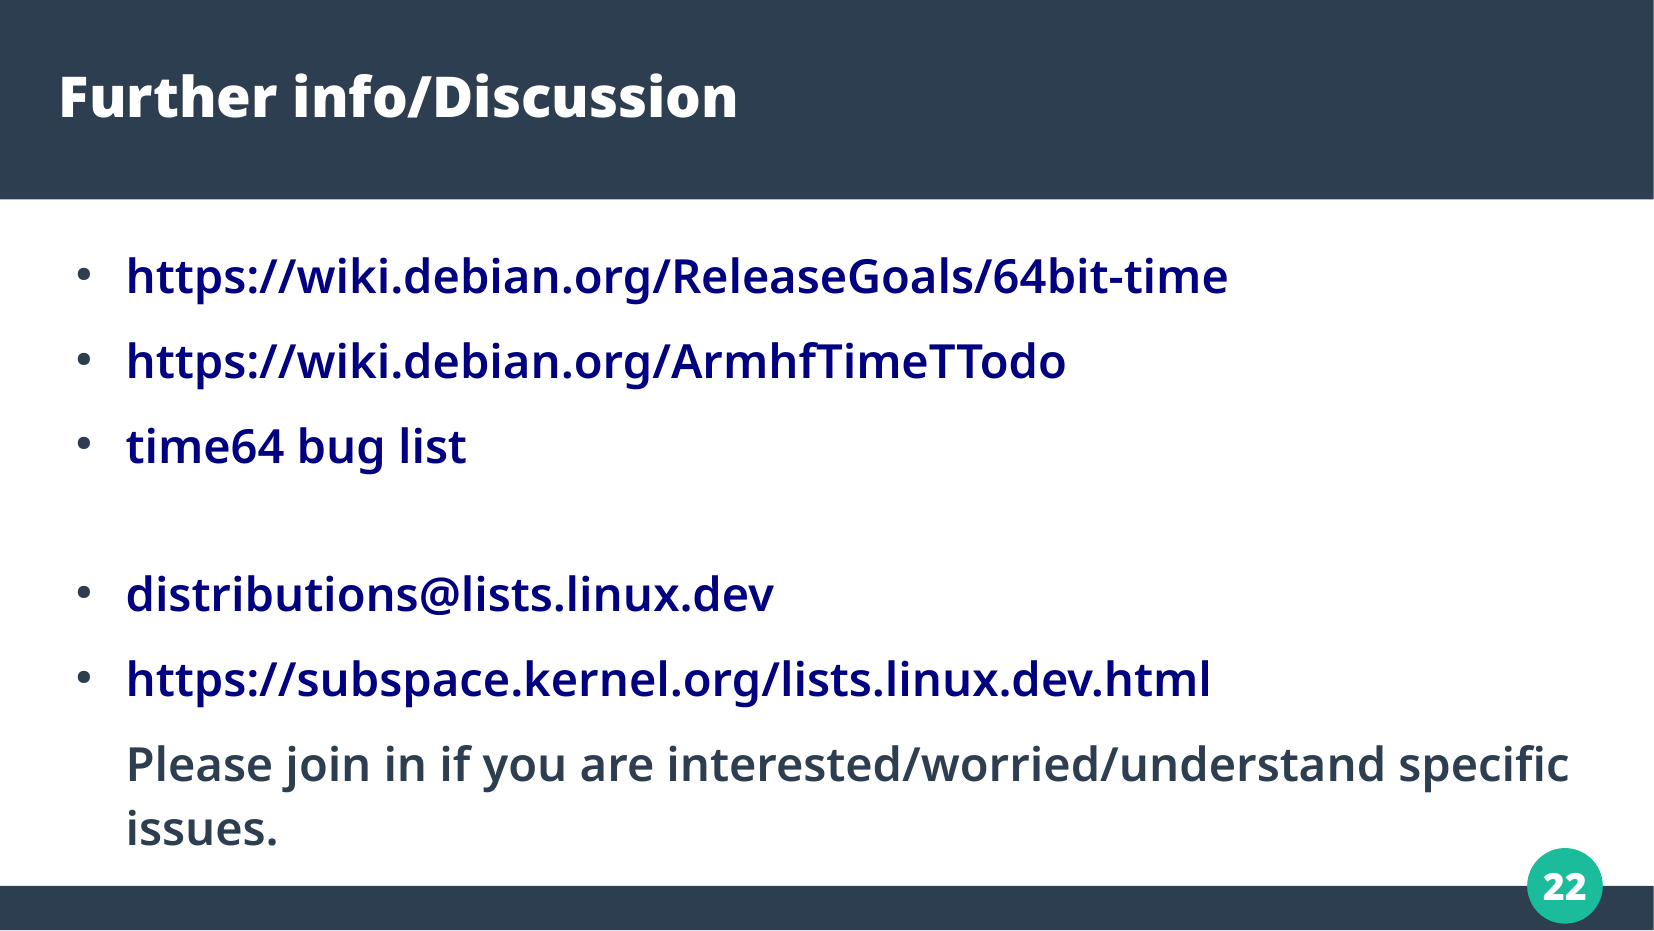

# Further info/Discussion
https://wiki.debian.org/ReleaseGoals/64bit-time
https://wiki.debian.org/ArmhfTimeTTodo
time64 bug list
distributions@lists.linux.dev
https://subspace.kernel.org/lists.linux.dev.html
Please join in if you are interested/worried/understand specific issues.